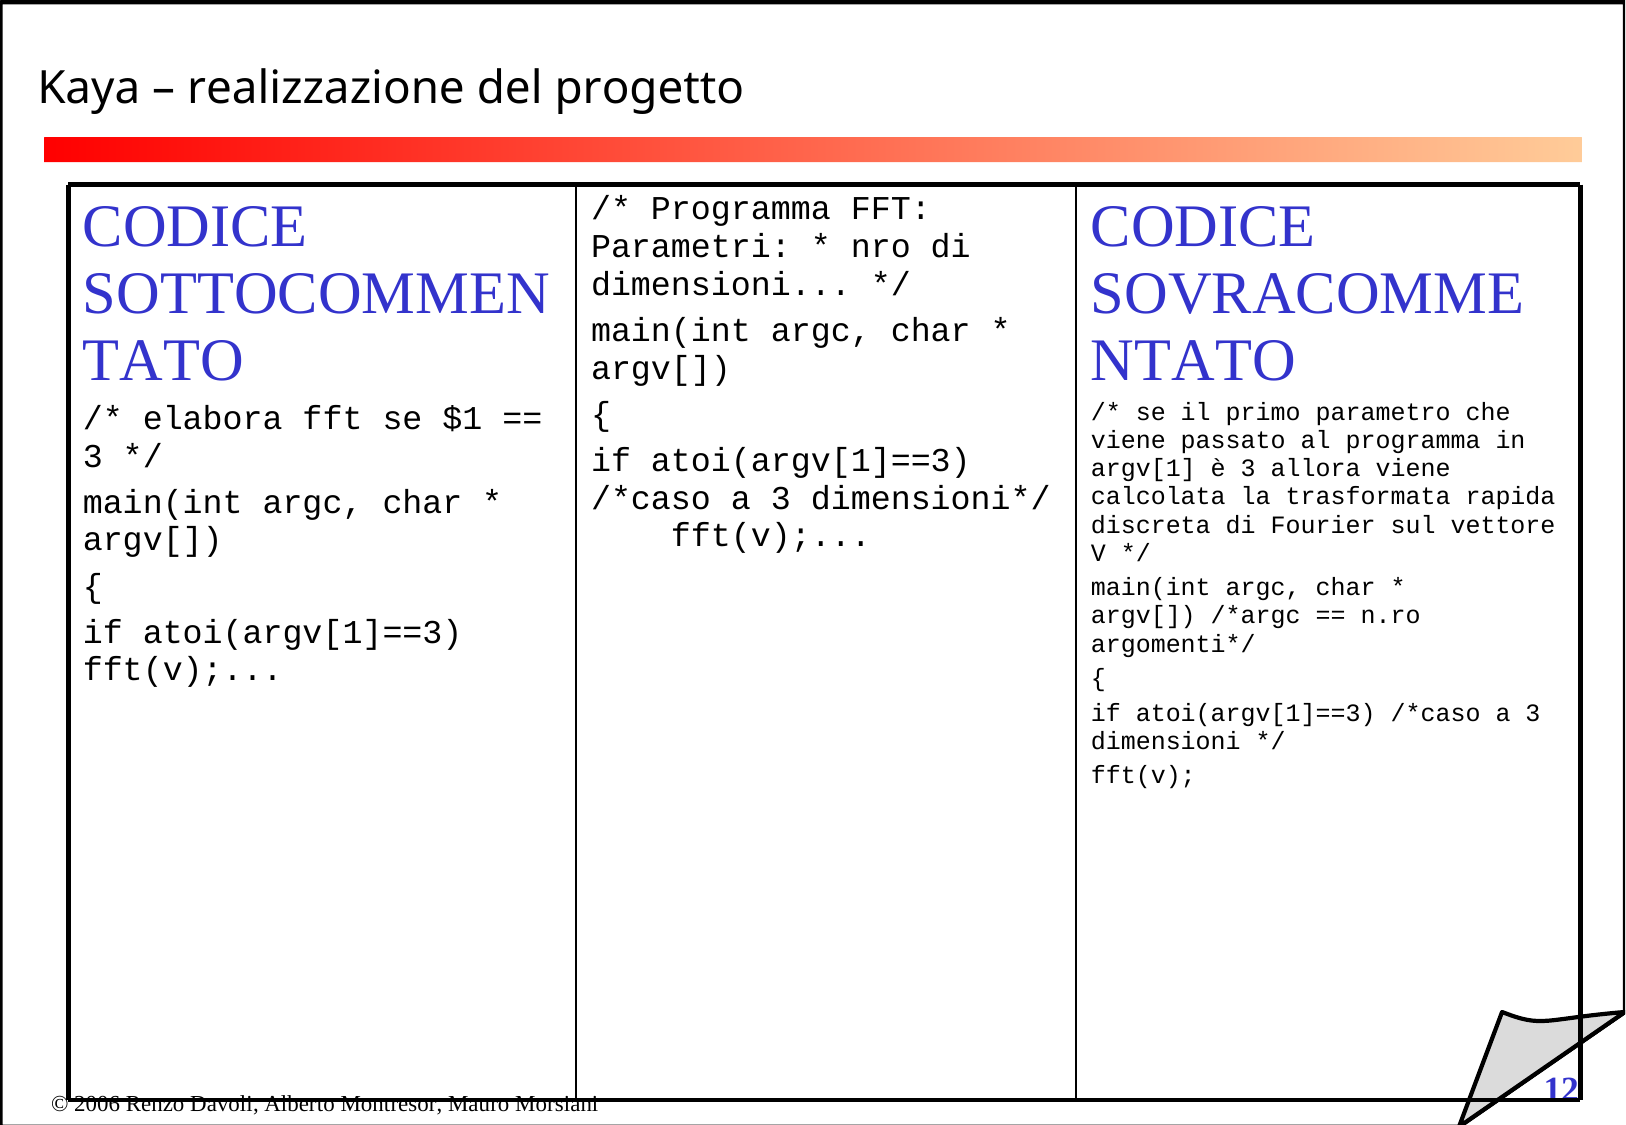

# Kaya – realizzazione del progetto
CODICE SOTTOCOMMENTATO
/* elabora fft se $1 == 3 */
main(int argc, char * argv[])
{
if atoi(argv[1]==3) fft(v);...
/* Programma FFT: Parametri: * nro di dimensioni... */
main(int argc, char * argv[])
{
if atoi(argv[1]==3) /*caso a 3 dimensioni*/ fft(v);...
CODICE SOVRACOMMENTATO
/* se il primo parametro che viene passato al programma in argv[1] è 3 allora viene calcolata la trasformata rapida discreta di Fourier sul vettore V */
main(int argc, char * argv[]) /*argc == n.ro argomenti*/
{
if atoi(argv[1]==3) /*caso a 3 dimensioni */
fft(v);